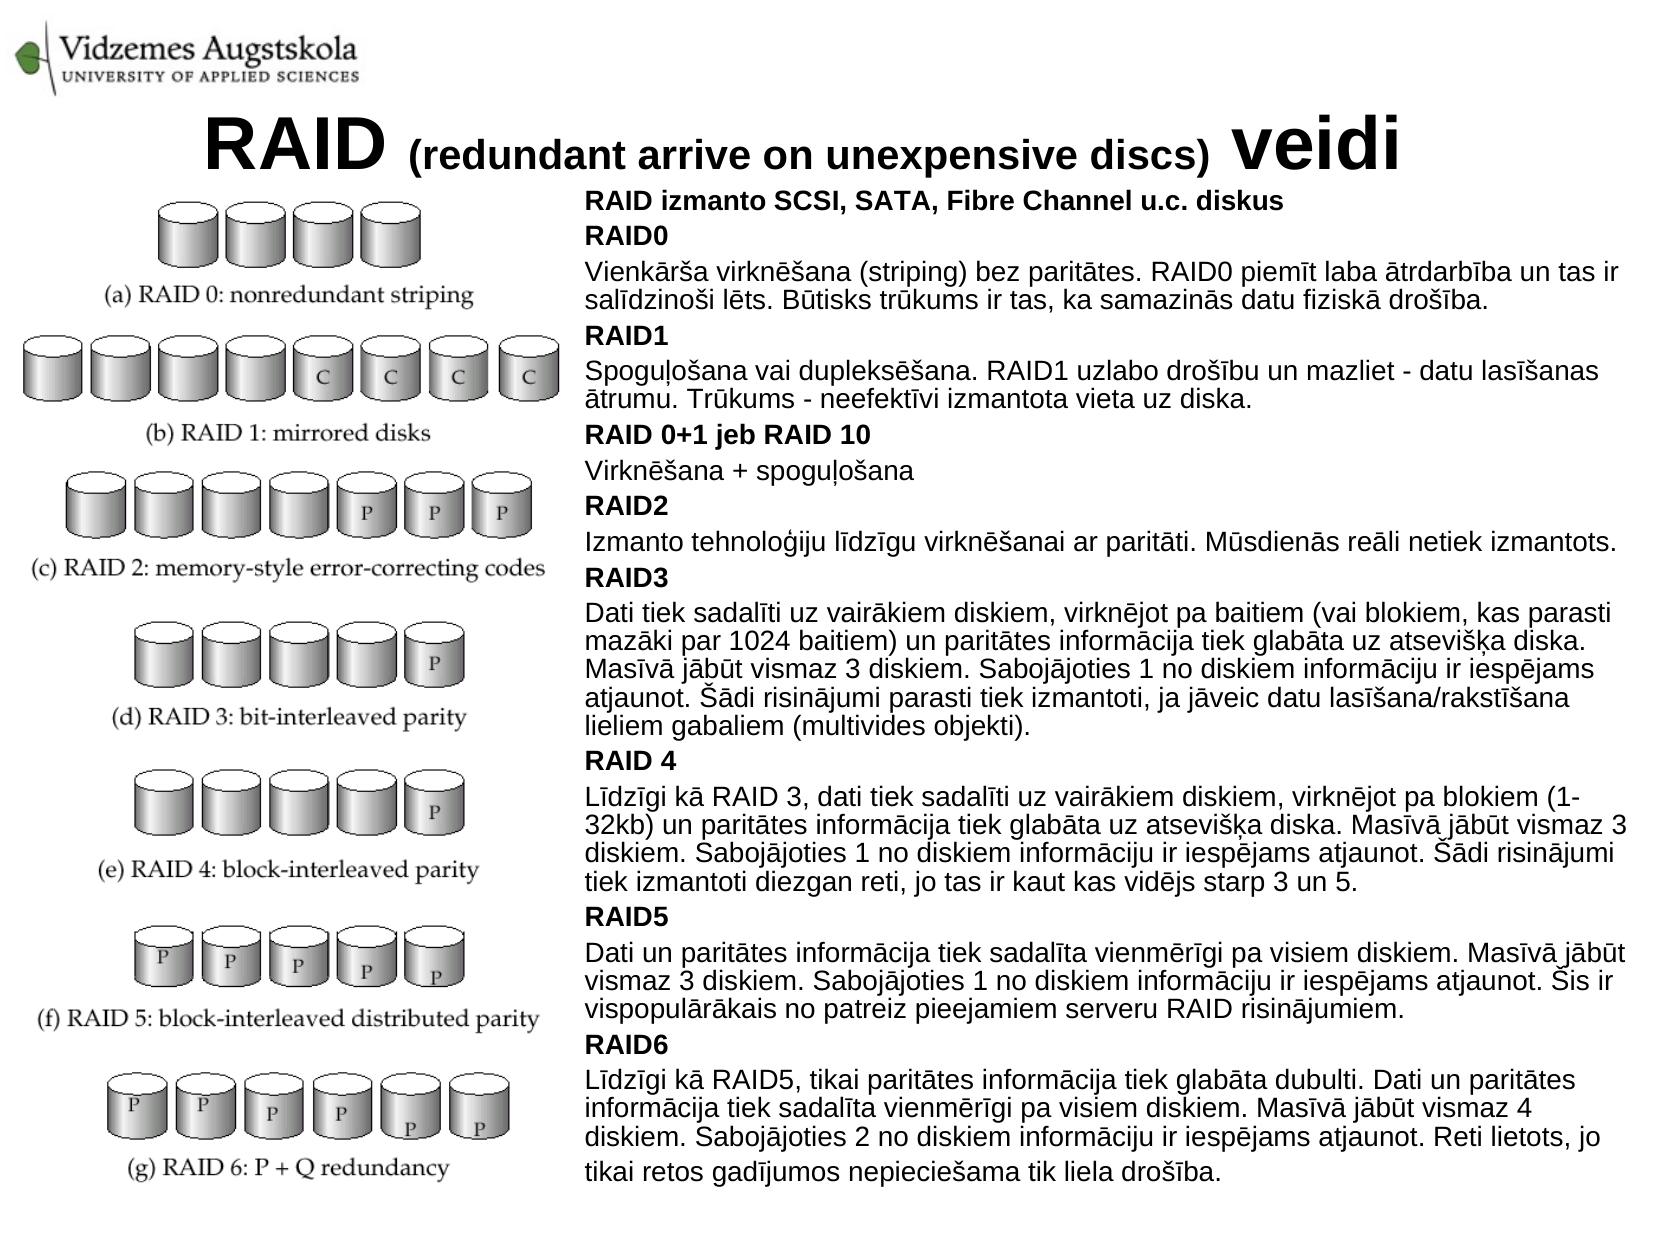

# RAID (redundant arrive on unexpensive discs) veidi
RAID izmanto SCSI, SATA, Fibre Channel u.c. diskus
RAID0
Vienkārša virknēšana (striping) bez paritātes. RAID0 piemīt laba ātrdarbība un tas ir salīdzinoši lēts. Būtisks trūkums ir tas, ka samazinās datu fiziskā drošība.
RAID1
Spoguļošana vai dupleksēšana. RAID1 uzlabo drošību un mazliet - datu lasīšanas ātrumu. Trūkums - neefektīvi izmantota vieta uz diska.
RAID 0+1 jeb RAID 10
Virknēšana + spoguļošana
RAID2
Izmanto tehnoloģiju līdzīgu virknēšanai ar paritāti. Mūsdienās reāli netiek izmantots.
RAID3
Dati tiek sadalīti uz vairākiem diskiem, virknējot pa baitiem (vai blokiem, kas parasti mazāki par 1024 baitiem) un paritātes informācija tiek glabāta uz atsevišķa diska. Masīvā jābūt vismaz 3 diskiem. Sabojājoties 1 no diskiem informāciju ir iespējams atjaunot. Šādi risinājumi parasti tiek izmantoti, ja jāveic datu lasīšana/rakstīšana lieliem gabaliem (multivides objekti).
RAID 4
Līdzīgi kā RAID 3, dati tiek sadalīti uz vairākiem diskiem, virknējot pa blokiem (1-32kb) un paritātes informācija tiek glabāta uz atsevišķa diska. Masīvā jābūt vismaz 3 diskiem. Sabojājoties 1 no diskiem informāciju ir iespējams atjaunot. Šādi risinājumi tiek izmantoti diezgan reti, jo tas ir kaut kas vidējs starp 3 un 5.
RAID5
Dati un paritātes informācija tiek sadalīta vienmērīgi pa visiem diskiem. Masīvā jābūt vismaz 3 diskiem. Sabojājoties 1 no diskiem informāciju ir iespējams atjaunot. Šis ir vispopulārākais no patreiz pieejamiem serveru RAID risinājumiem.
RAID6
Līdzīgi kā RAID5, tikai paritātes informācija tiek glabāta dubulti. Dati un paritātes informācija tiek sadalīta vienmērīgi pa visiem diskiem. Masīvā jābūt vismaz 4 diskiem. Sabojājoties 2 no diskiem informāciju ir iespējams atjaunot. Reti lietots, jo
tikai retos gadījumos nepieciešama tik liela drošība.